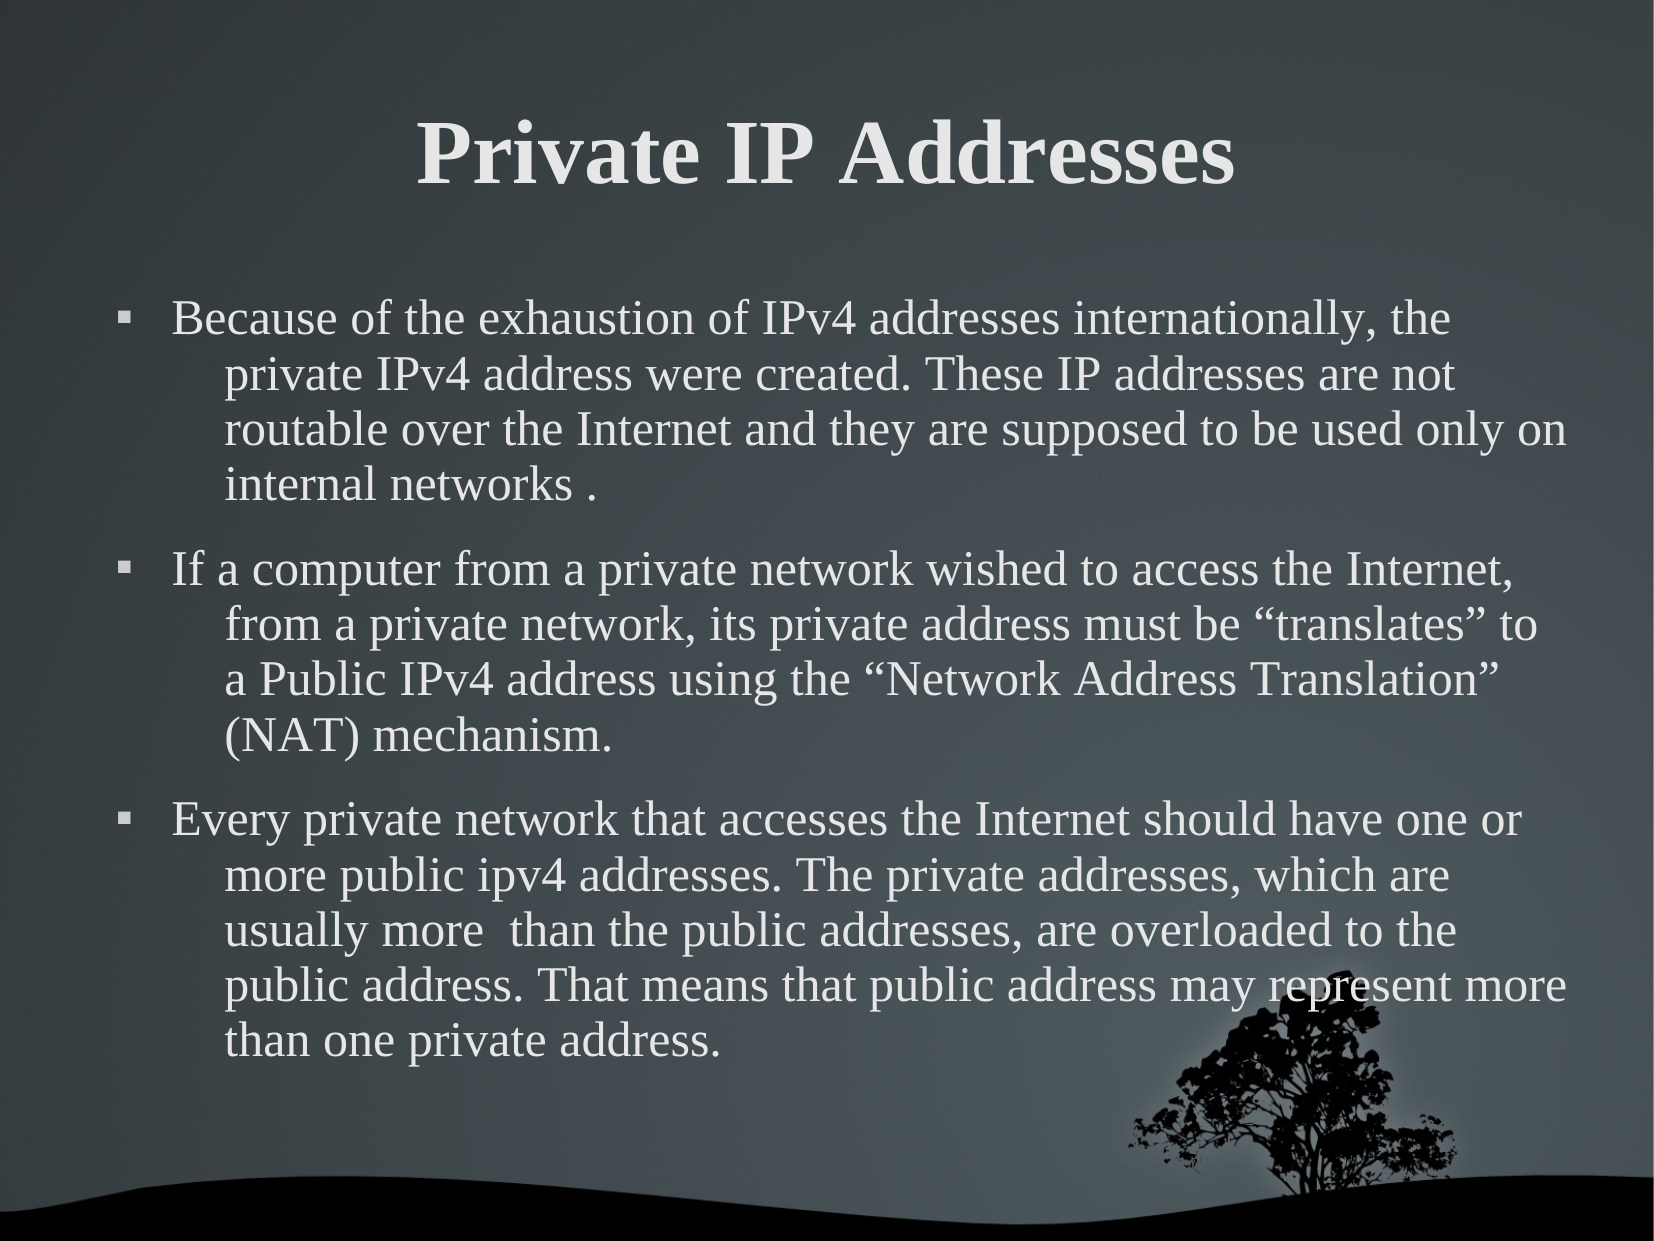

# Private IP Addresses
Because of the exhaustion of IPv4 addresses internationally, the private IPv4 address were created. These IP addresses are not routable over the Internet and they are supposed to be used only on internal networks .
If a computer from a private network wished to access the Internet, from a private network, its private address must be “translates” to a Public IPv4 address using the “Network Address Translation” (NAT) mechanism.
Every private network that accesses the Internet should have one or more public ipv4 addresses. The private addresses, which are usually more than the public addresses, are overloaded to the public address. That means that public address may represent more than one private address.